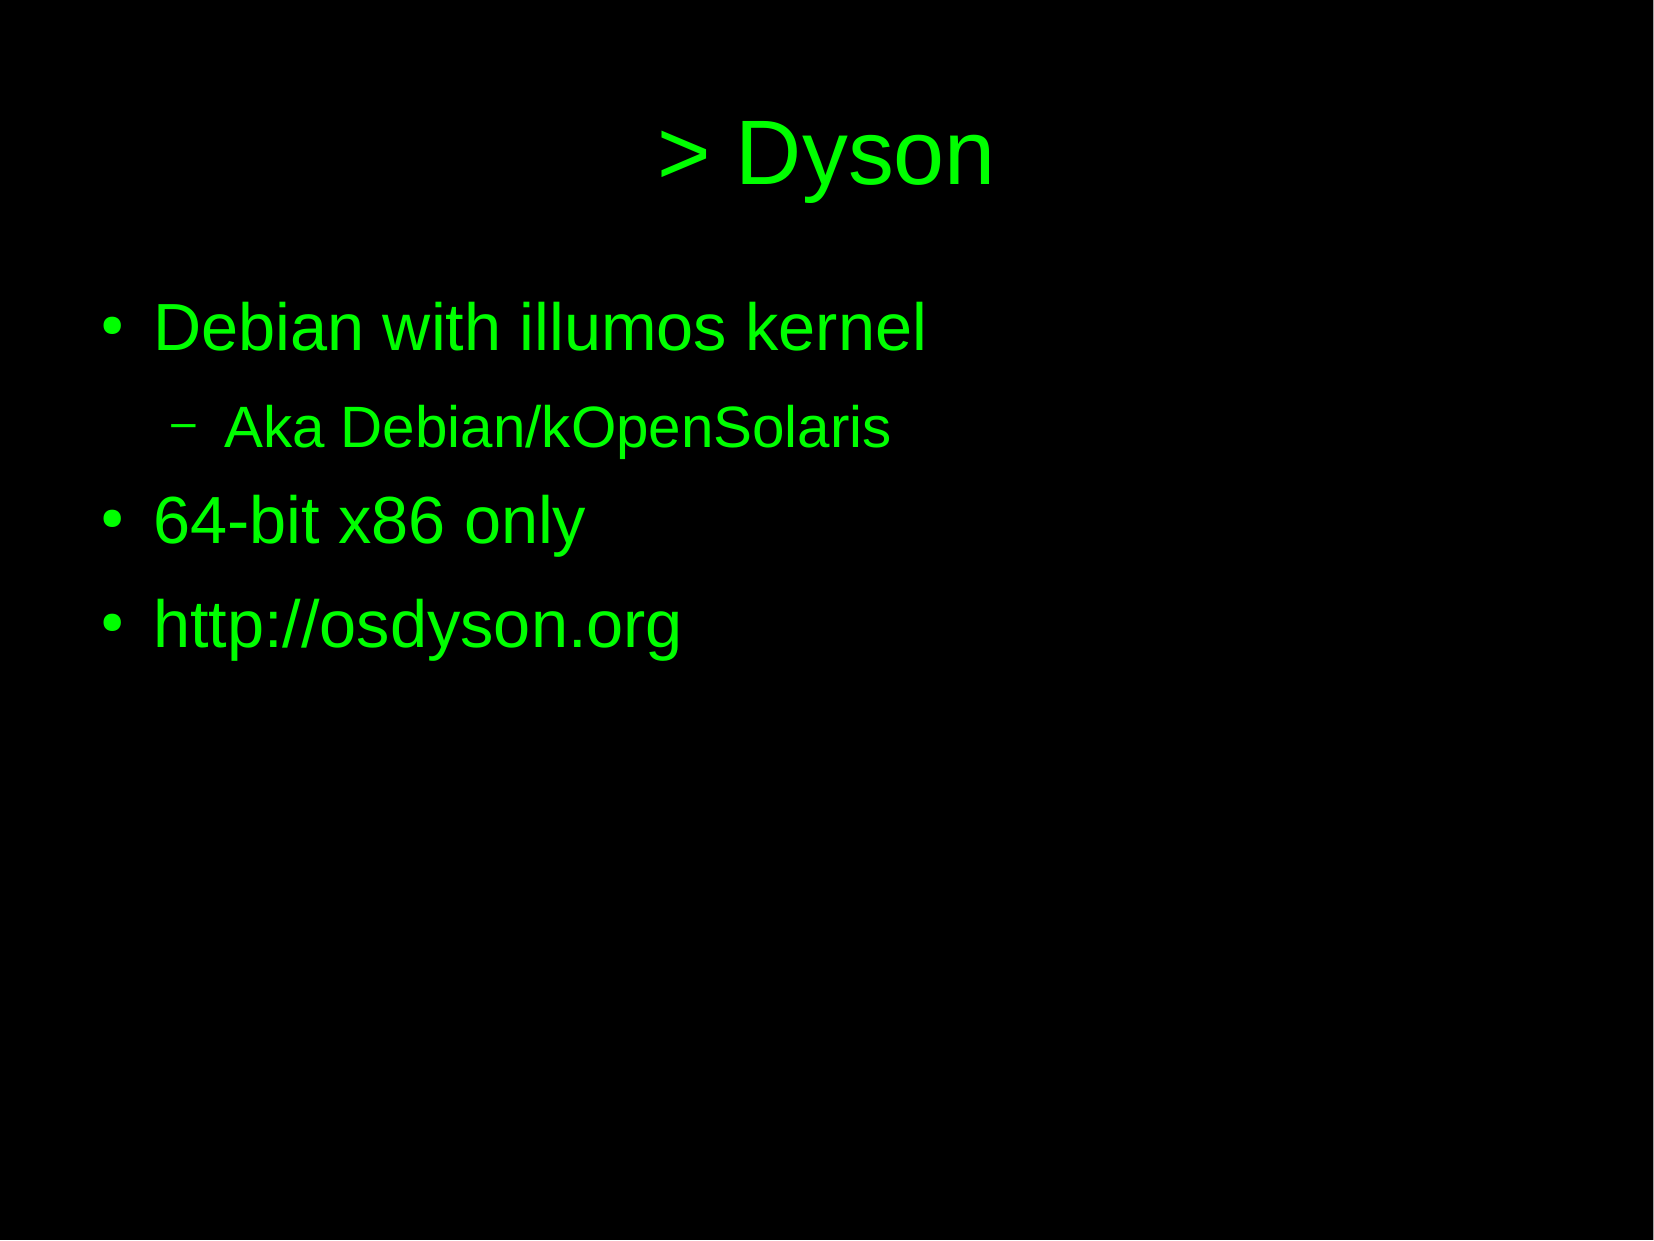

# > Dyson
Debian with illumos kernel
Aka Debian/kOpenSolaris
64-bit x86 only
http://osdyson.org